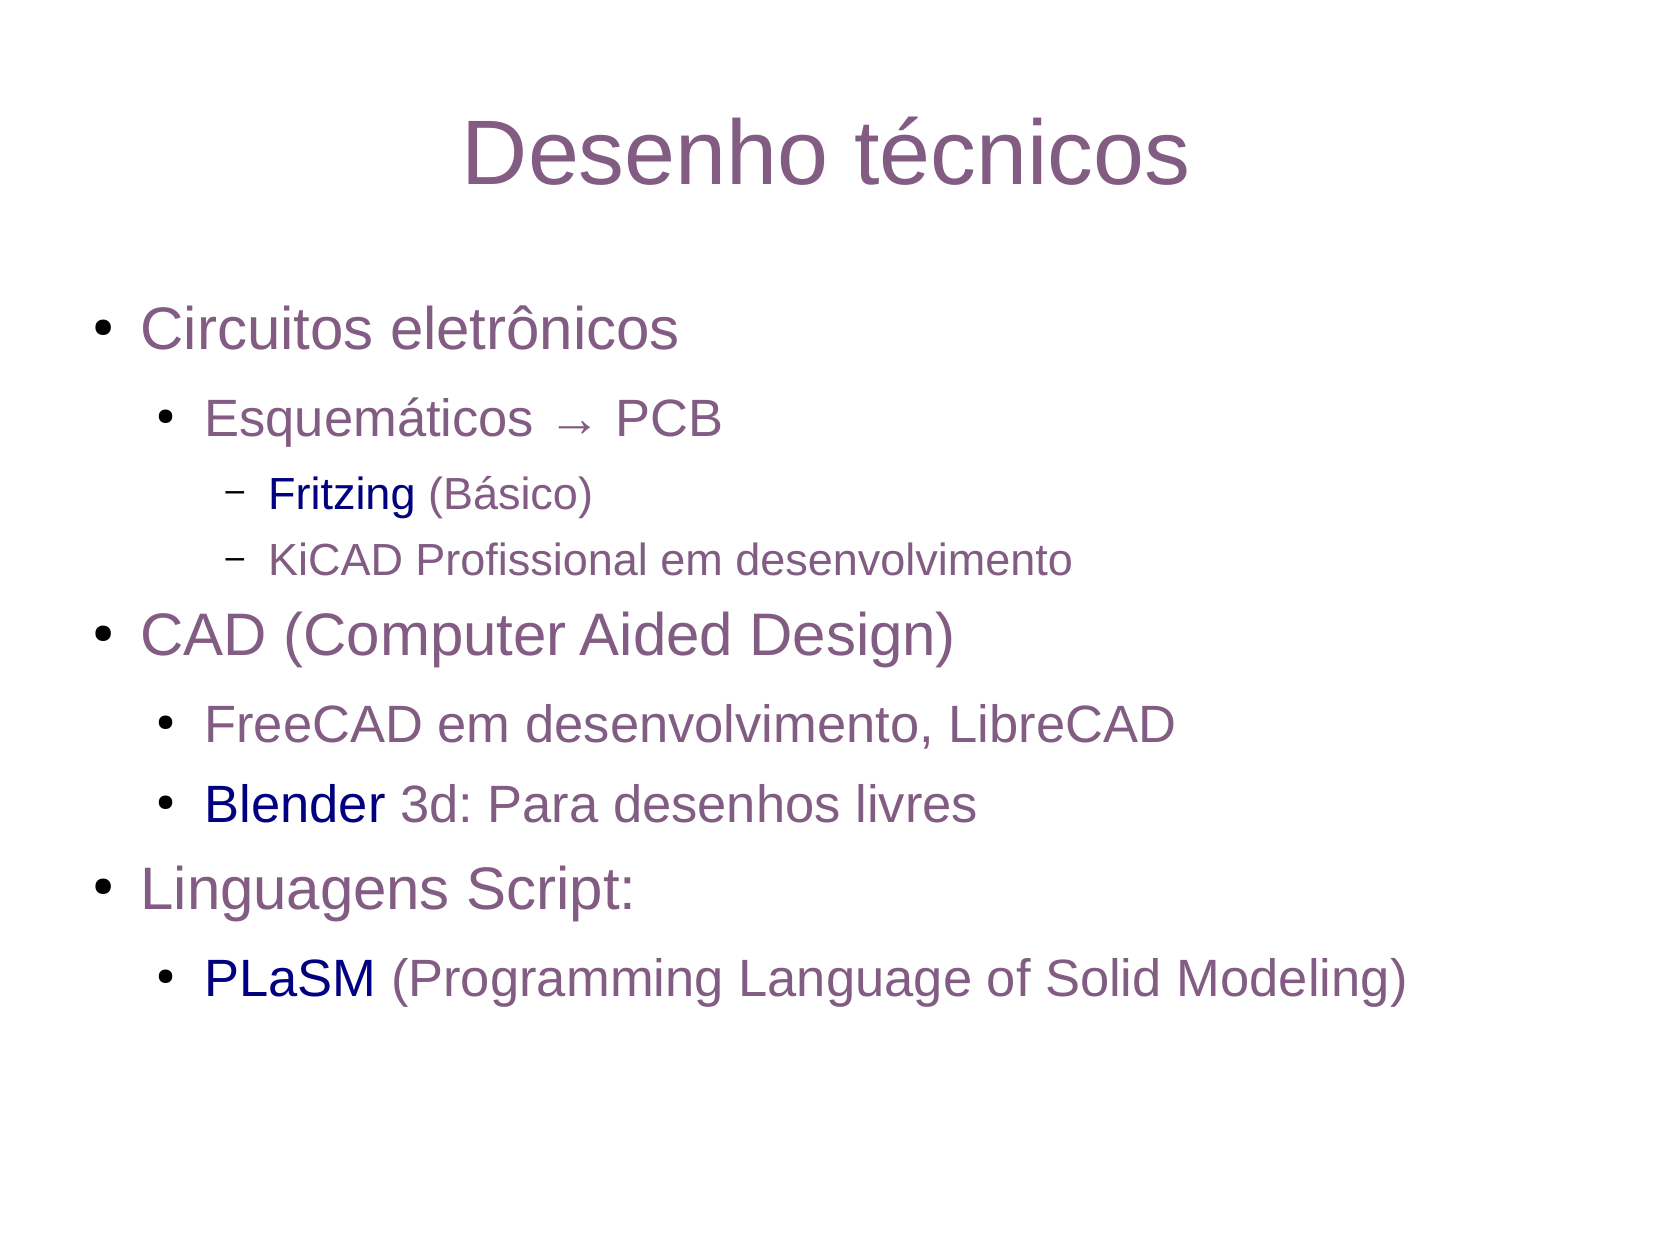

# Desenho técnicos
Circuitos eletrônicos
Esquemáticos → PCB
Fritzing (Básico)
KiCAD Profissional em desenvolvimento
CAD (Computer Aided Design)
FreeCAD em desenvolvimento, LibreCAD
Blender 3d: Para desenhos livres
Linguagens Script:
PLaSM (Programming Language of Solid Modeling)